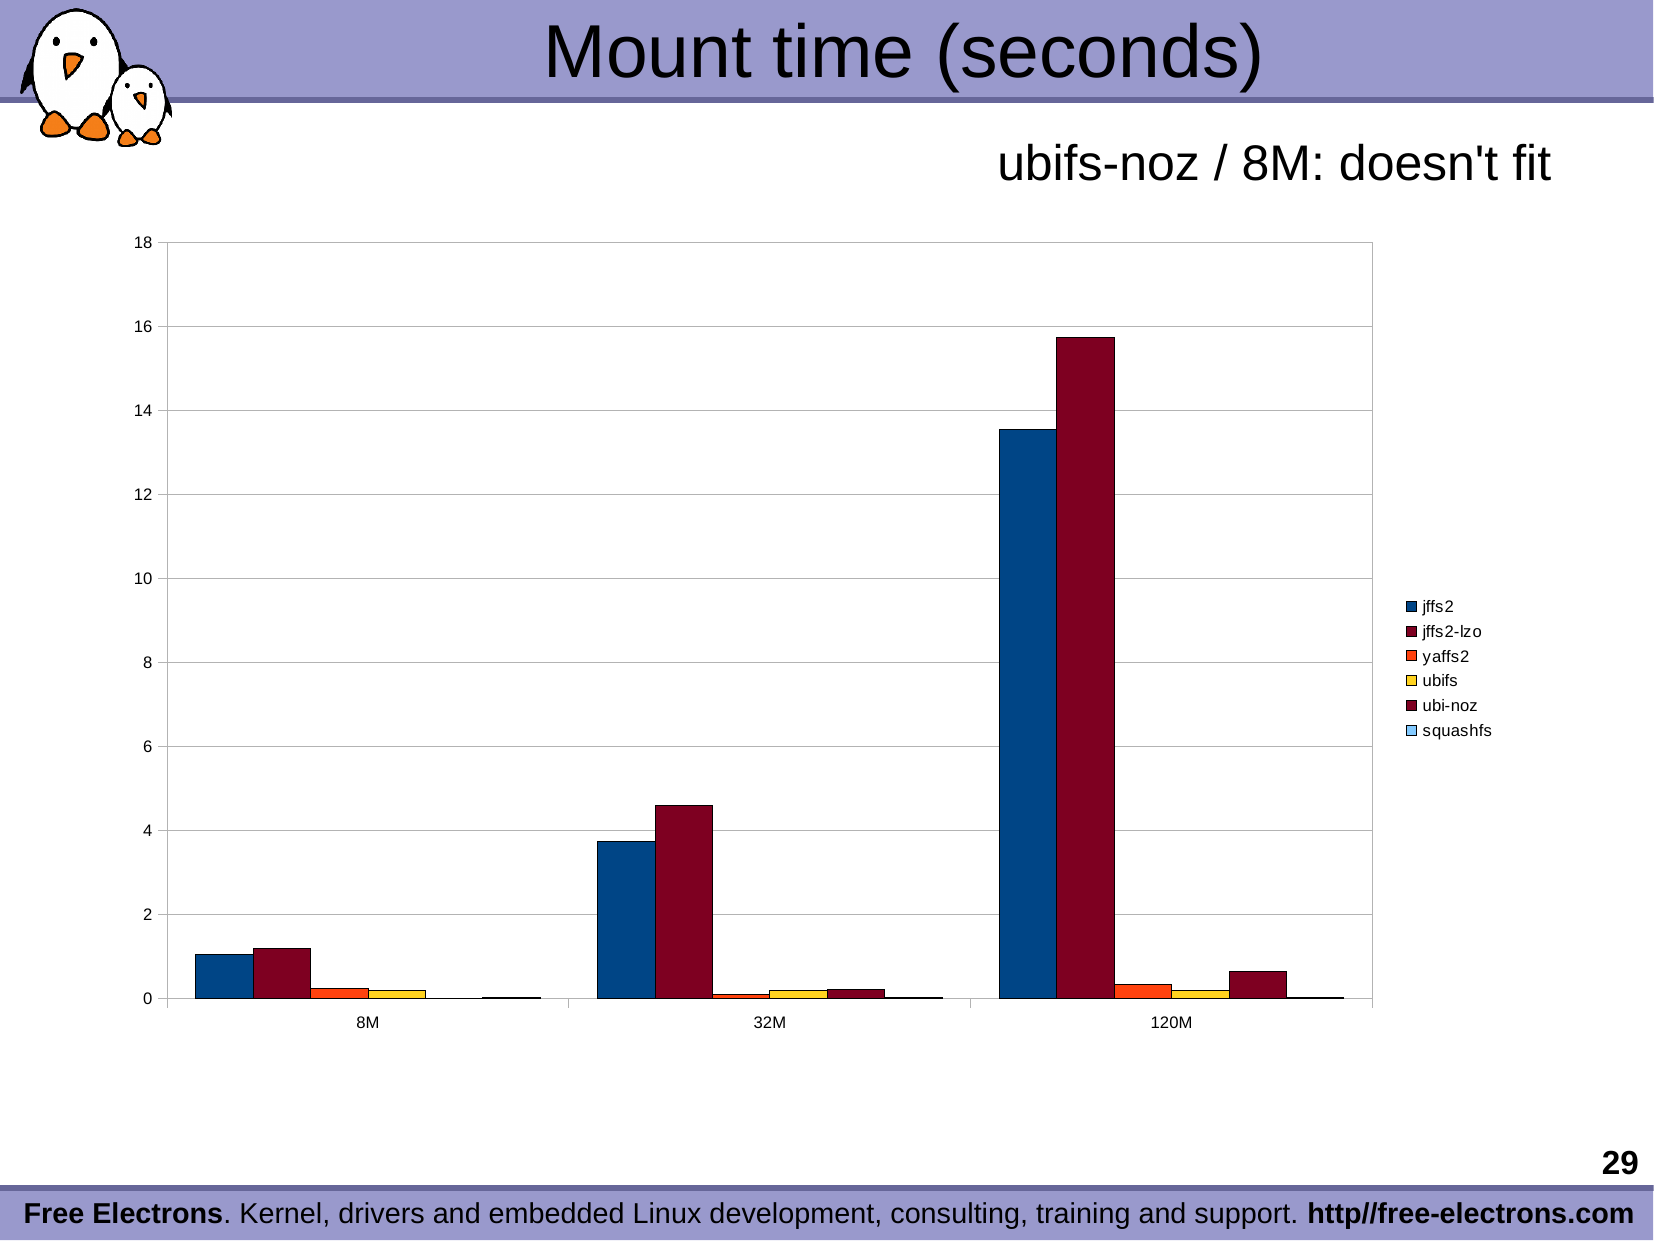

# Mount time (seconds)
ubifs-noz / 8M: doesn't fit
### Chart
| Category | jffs2 | jffs2-lzo | yaffs2 | ubifs | ubi-noz | squashfs |
|---|---|---|---|---|---|---|
| 8M | 1.05 | 1.18 | 0.24 | 0.19 | 0.0 | 0.02 |
| 32M | 3.74 | 4.59 | 0.1 | 0.18 | 0.21 | 0.03 |
| 120M | 13.54 | 15.74 | 0.34 | 0.18 | 0.64 | 0.02 |